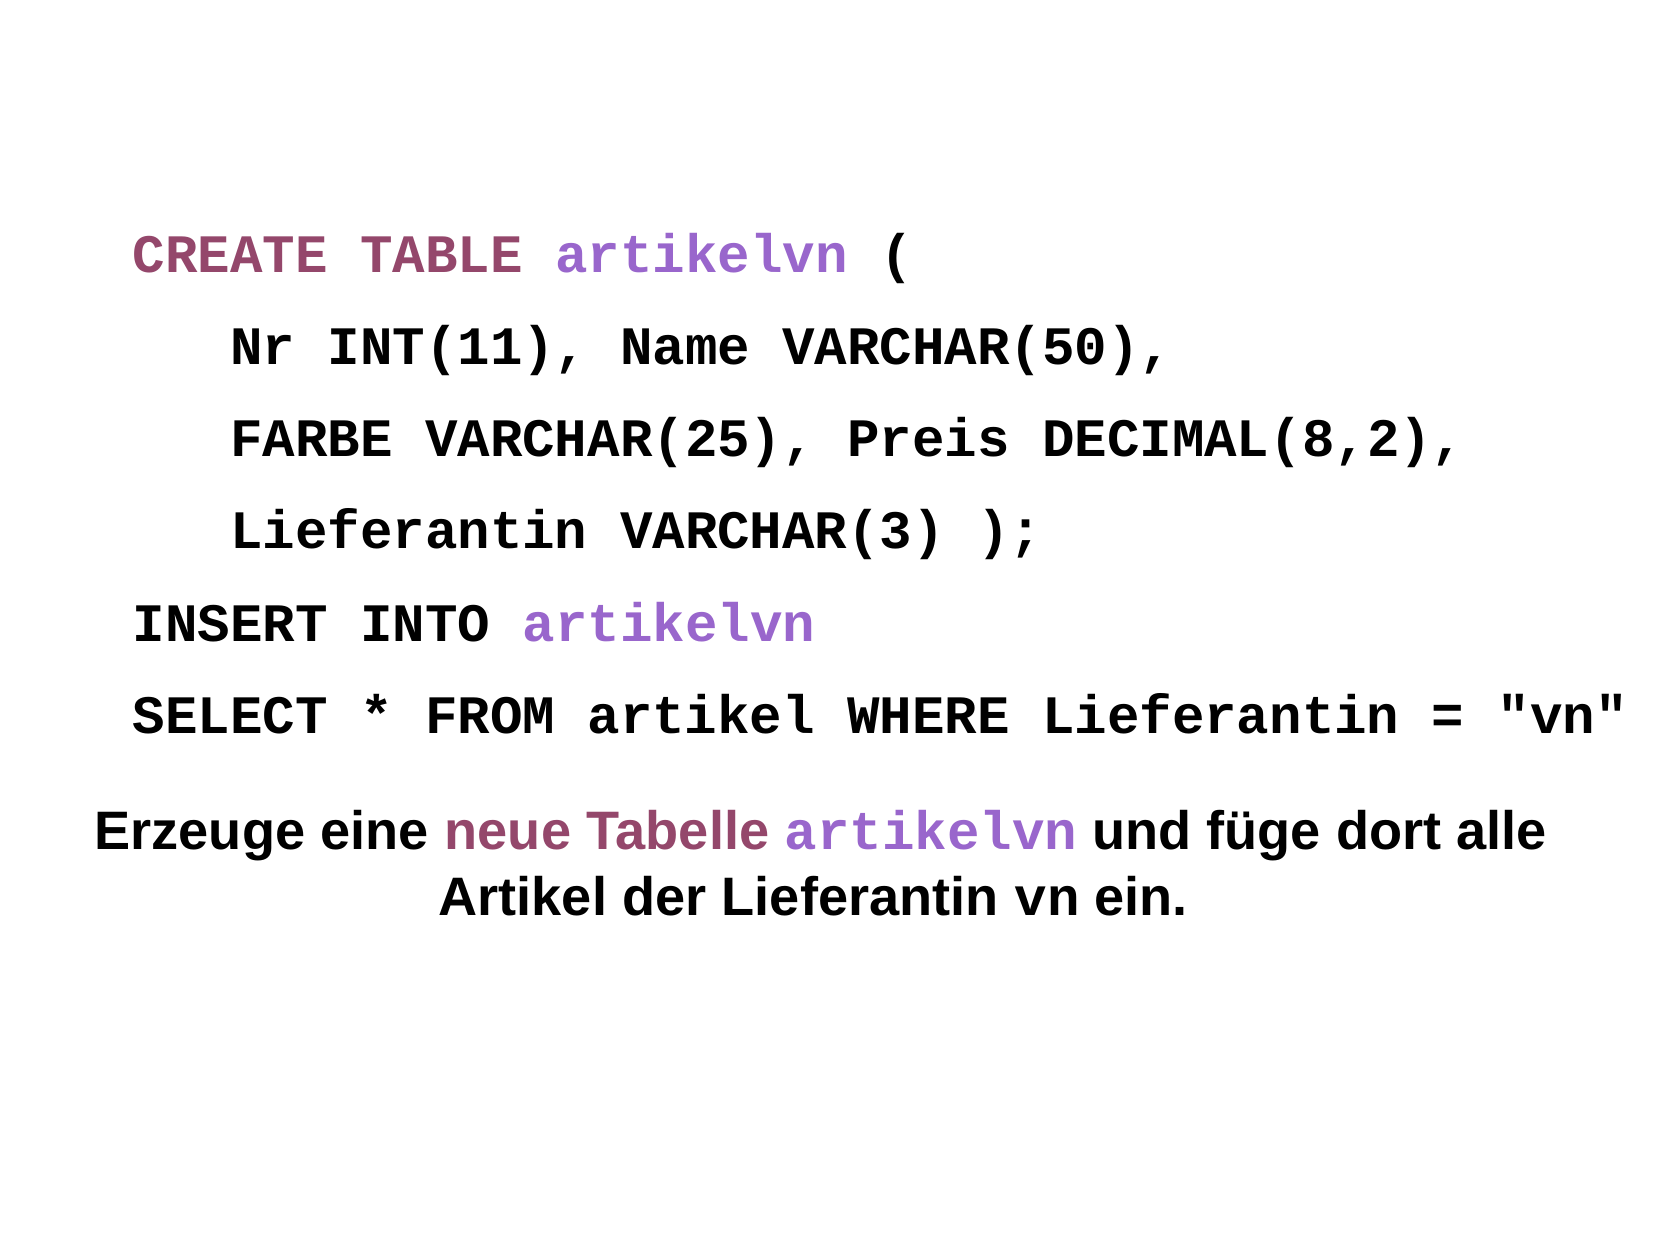

CREATE TABLE artikelvn (
 Nr INT(11), Name VARCHAR(50),
 FARBE VARCHAR(25), Preis DECIMAL(8,2),
 Lieferantin VARCHAR(3) );
INSERT INTO artikelvn
SELECT * FROM artikel WHERE Lieferantin = "vn"
# Erzeuge eine neue Tabelle artikelvn und füge dort alle Artikel der Lieferantin vn ein.